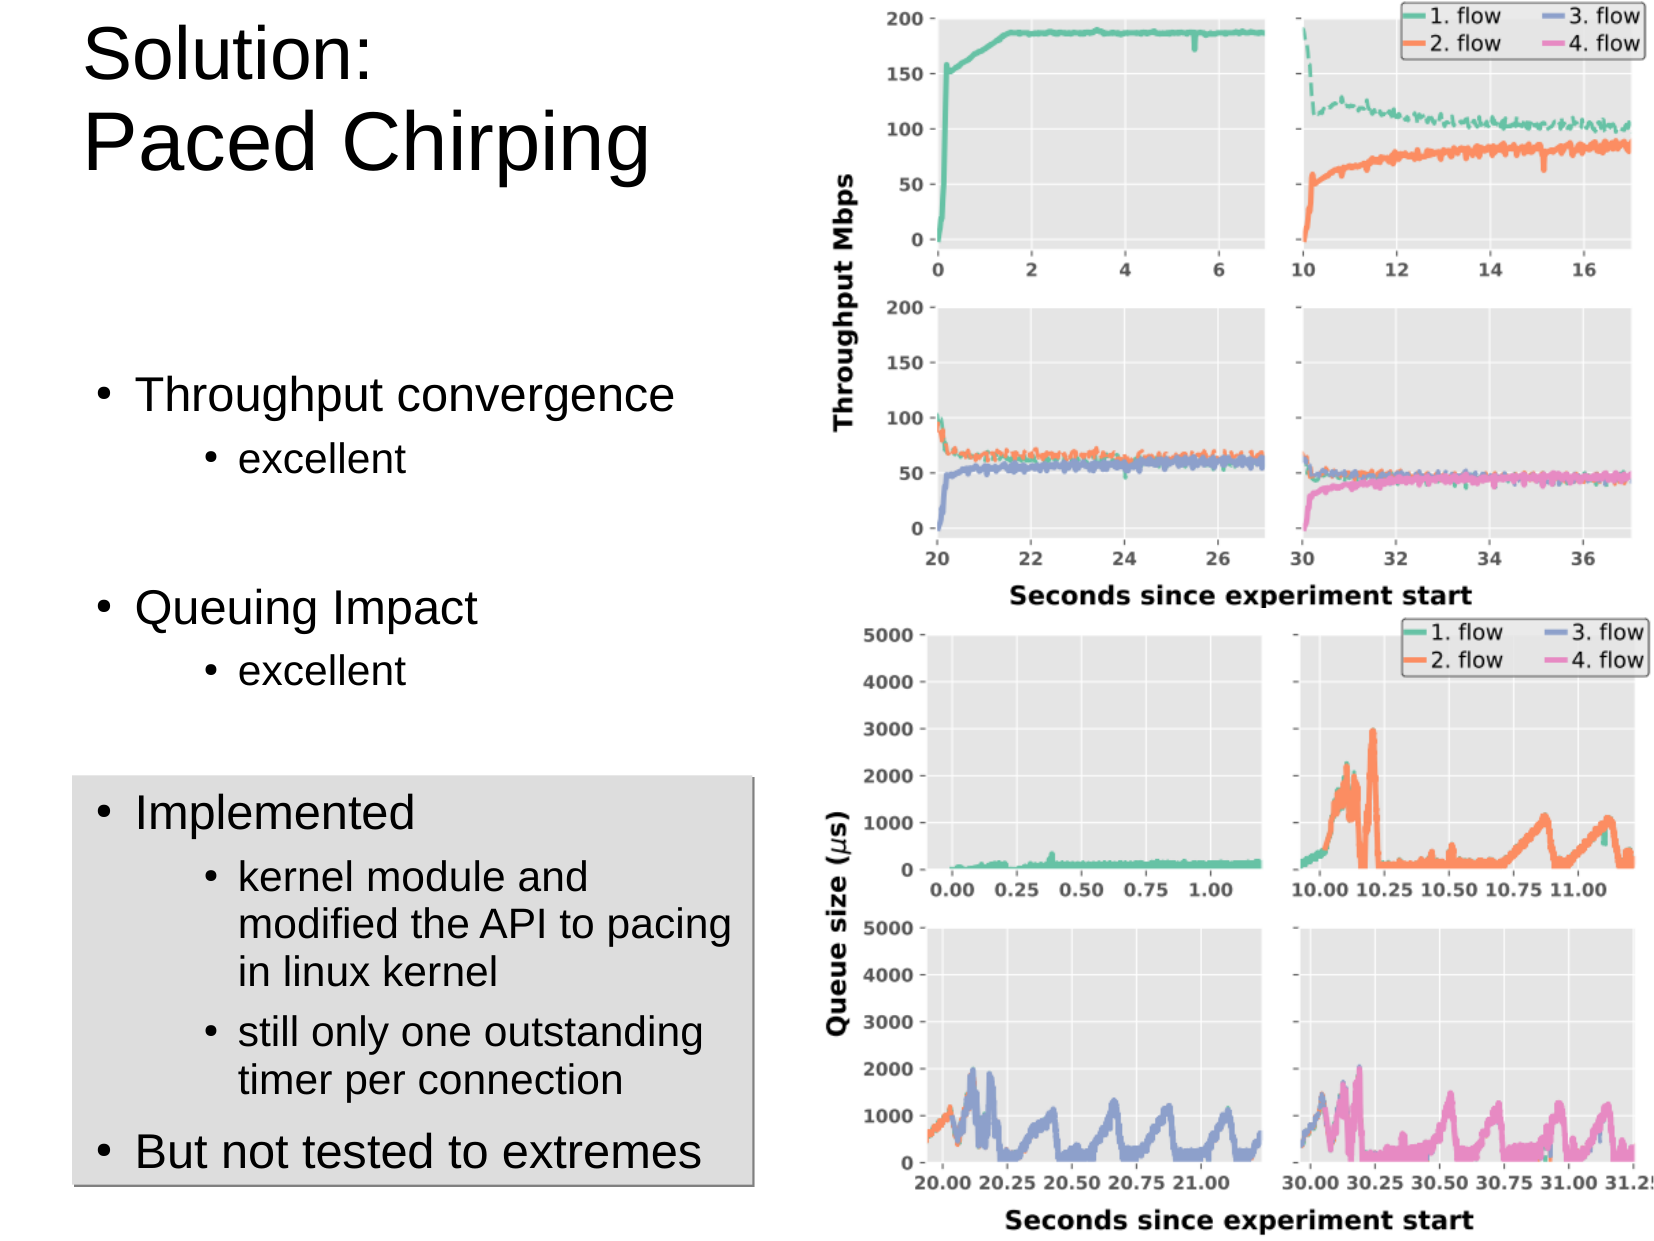

# Solution: Paced Chirping
Throughput convergence
excellent
Queuing Impact
excellent
Implemented
kernel module and
modified the API to pacing in linux kernel
still only one outstanding timer per connection
But not tested to extremes